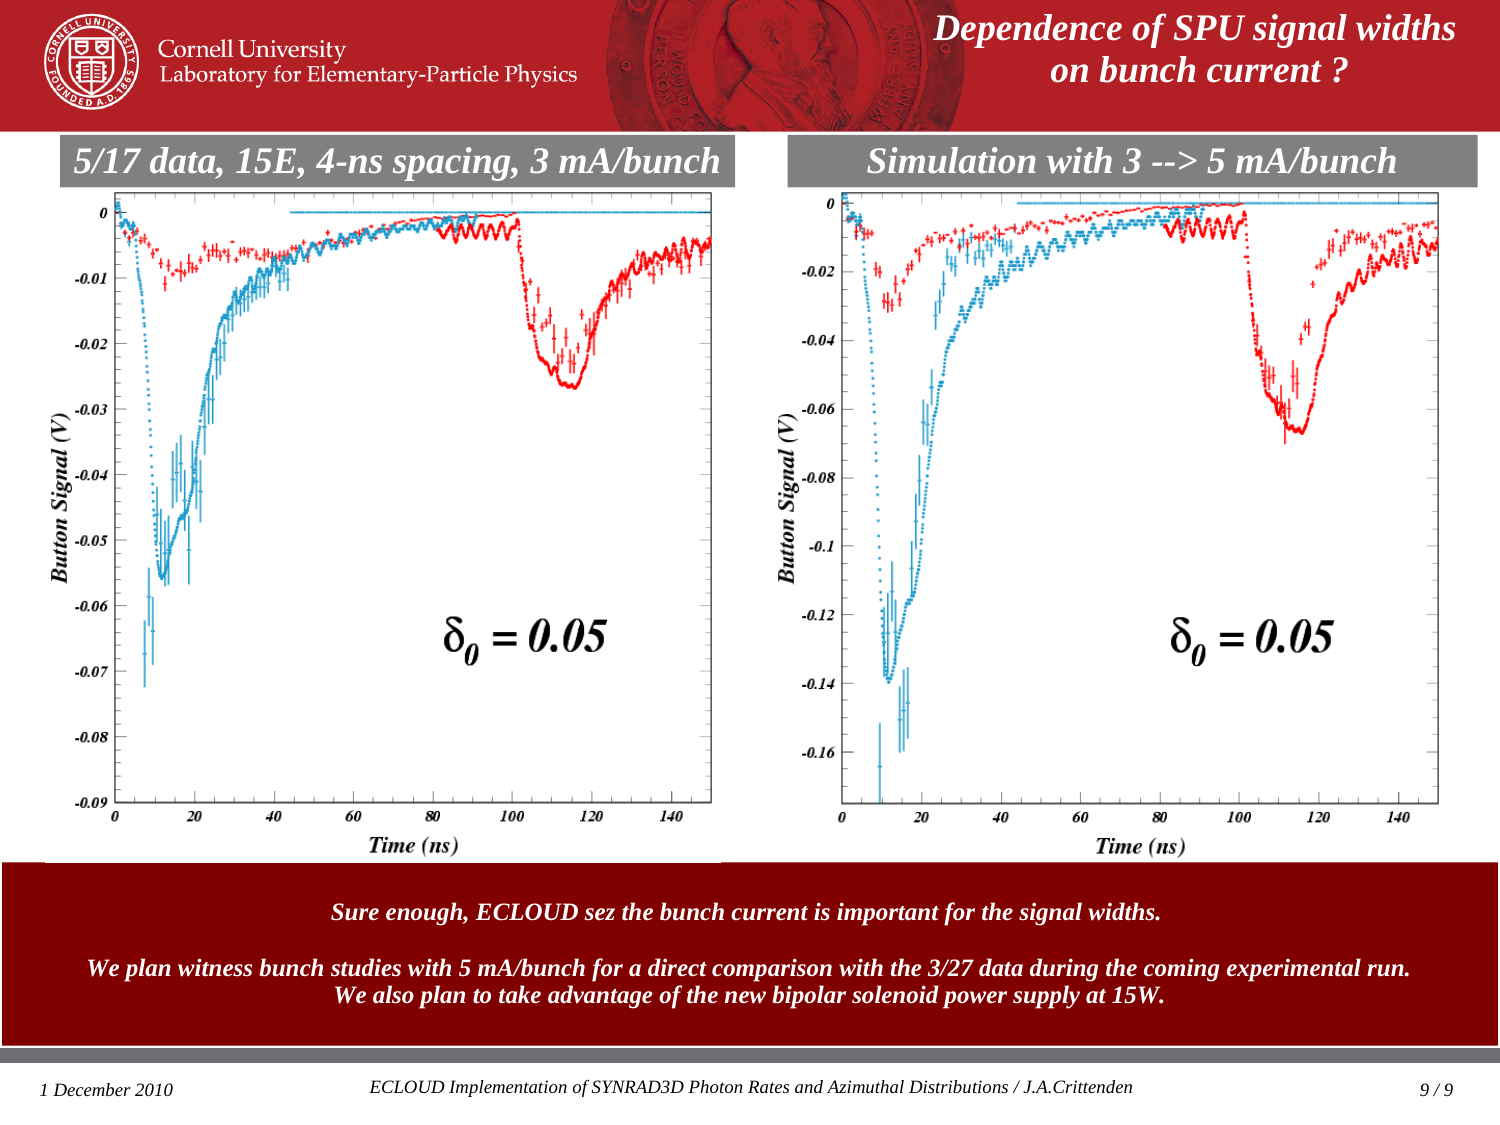

Dependence of SPU signal widths
on bunch current ?
5/17 data, 15E, 4-ns spacing, 3 mA/bunch
Simulation with 3 --> 5 mA/bunch
Sure enough, ECLOUD sez the bunch current is important for the signal widths.
We plan witness bunch studies with 5 mA/bunch for a direct comparison with the 3/27 data during the coming experimental run.
We also plan to take advantage of the new bipolar solenoid power supply at 15W.